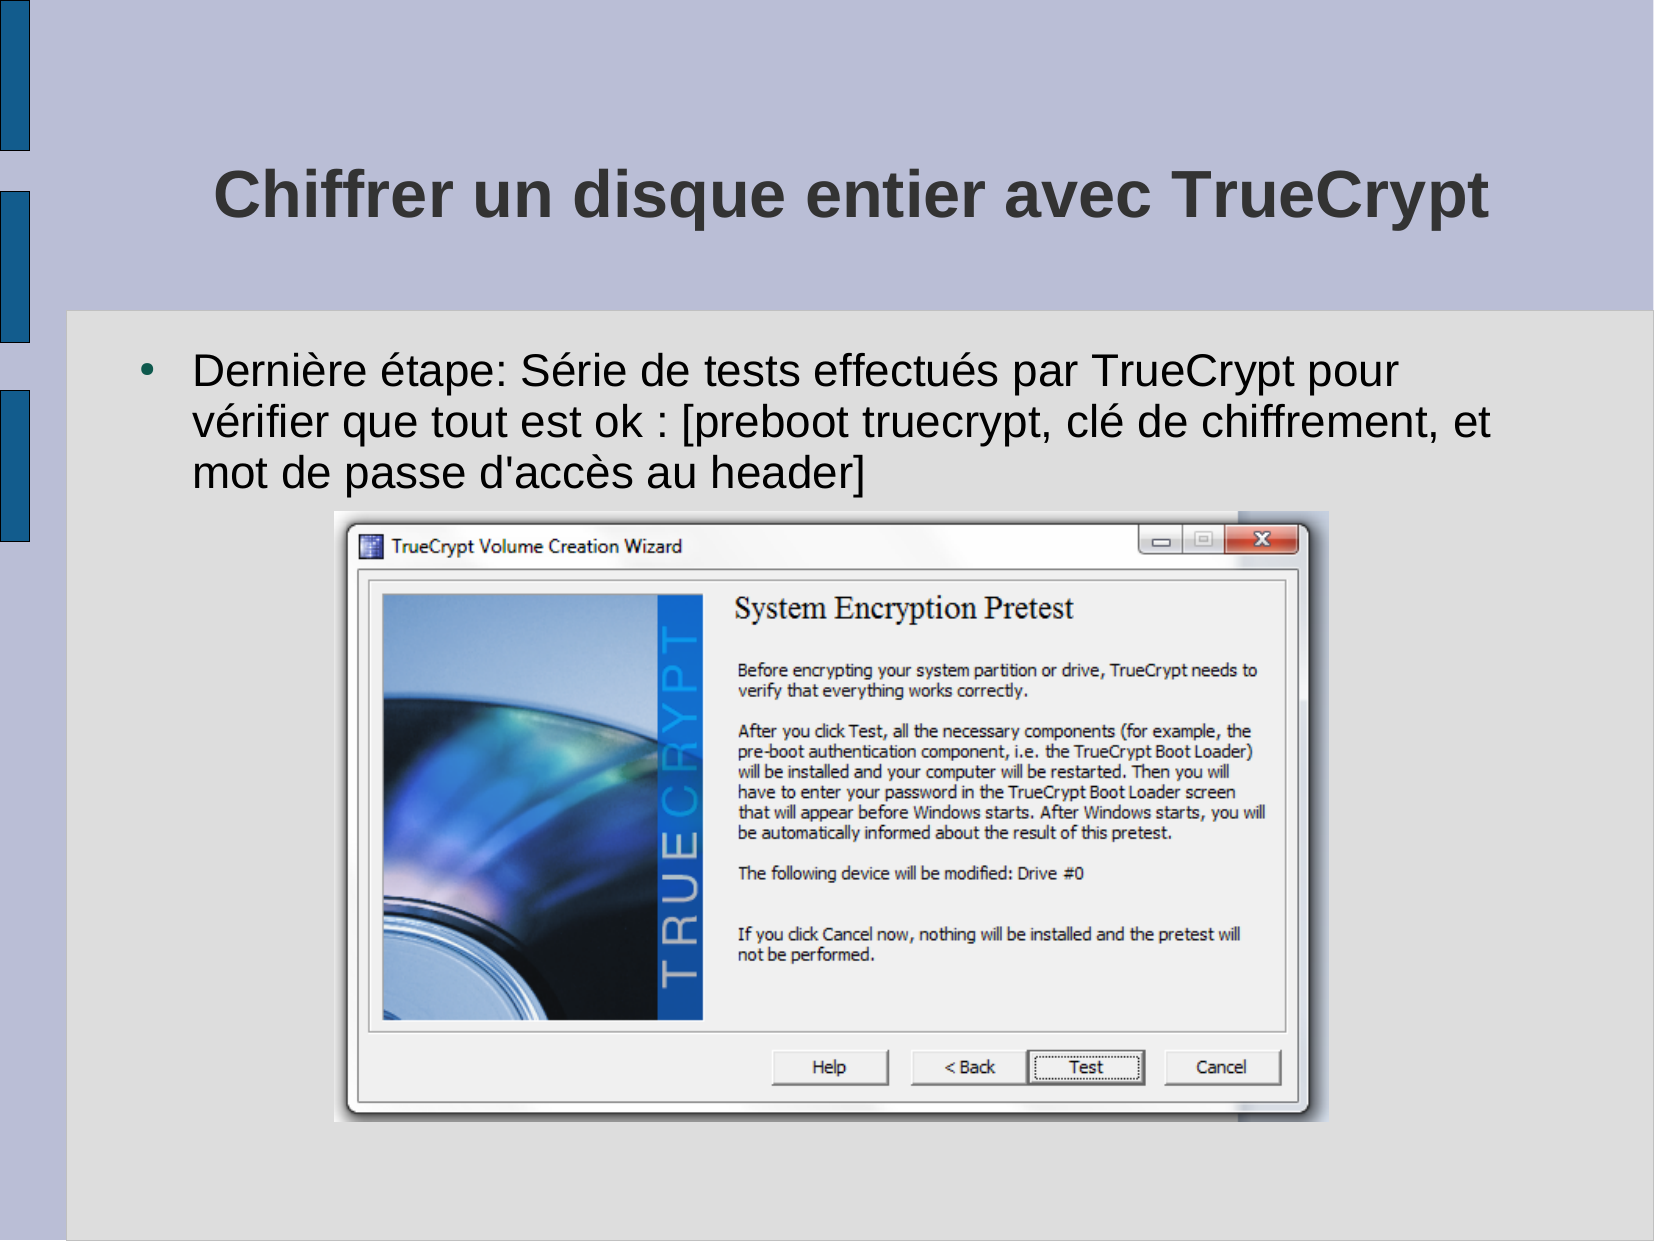

# Chiffrer un disque entier avec TrueCrypt
Dernière étape: Série de tests effectués par TrueCrypt pour vérifier que tout est ok : [preboot truecrypt, clé de chiffrement, et mot de passe d'accès au header]